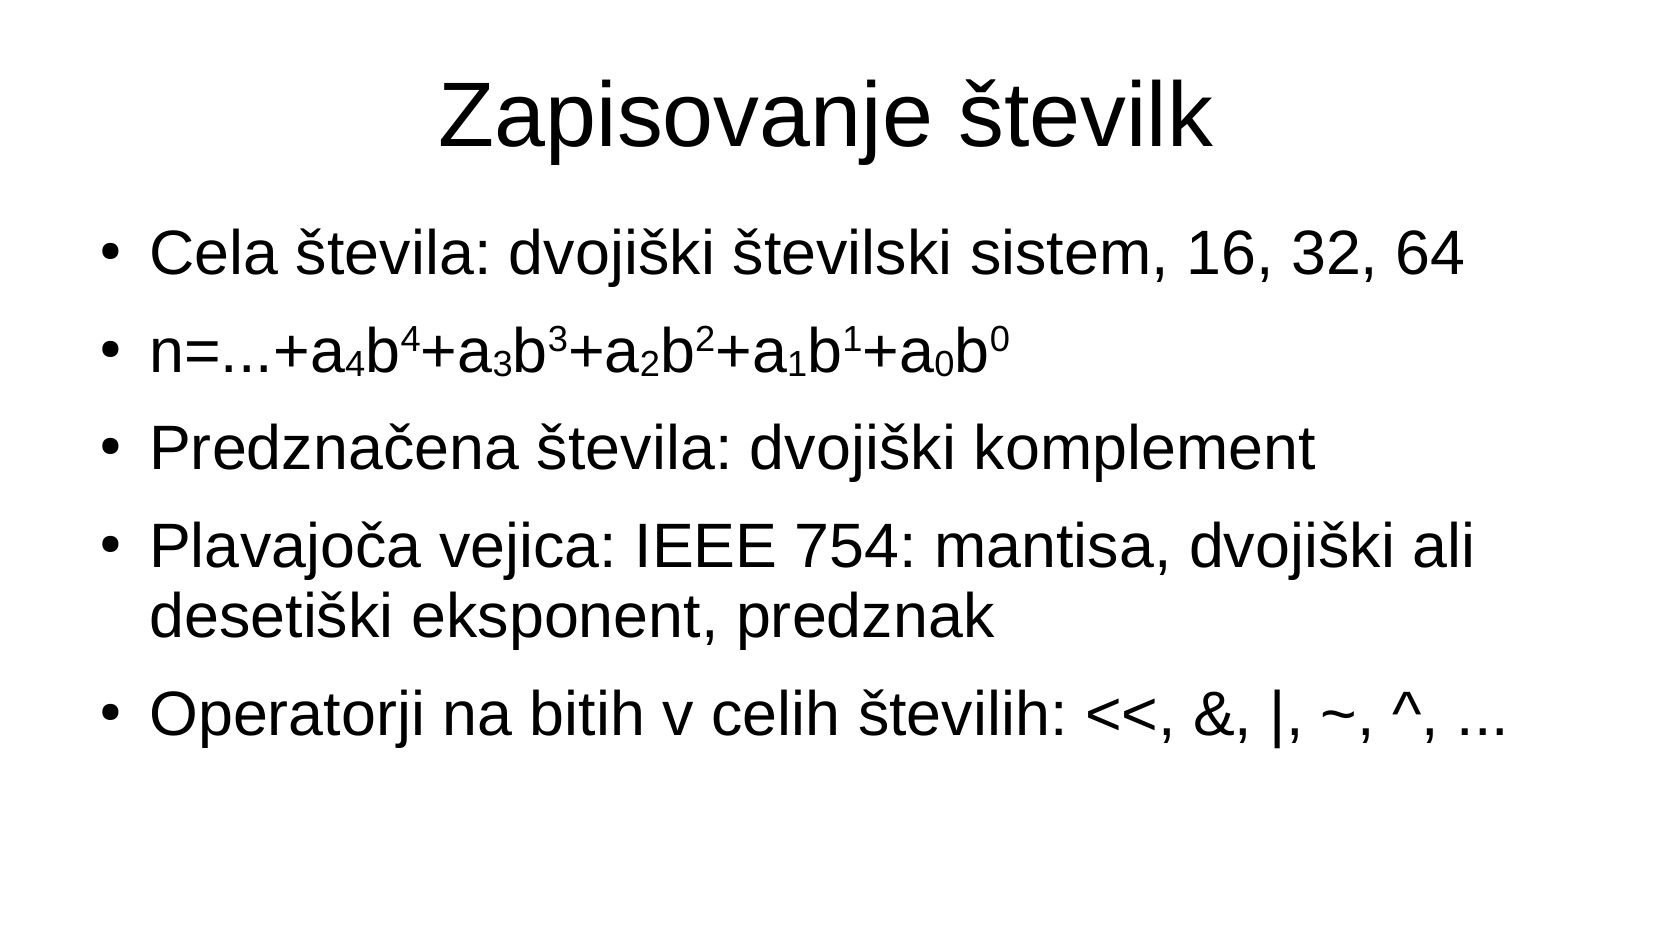

# Zapisovanje številk
Cela števila: dvojiški številski sistem, 16, 32, 64
n=...+a4b4+a3b3+a2b2+a1b1+a0b0
Predznačena števila: dvojiški komplement
Plavajoča vejica: IEEE 754: mantisa, dvojiški ali desetiški eksponent, predznak
Operatorji na bitih v celih številih: <<, &, |, ~, ^, ...